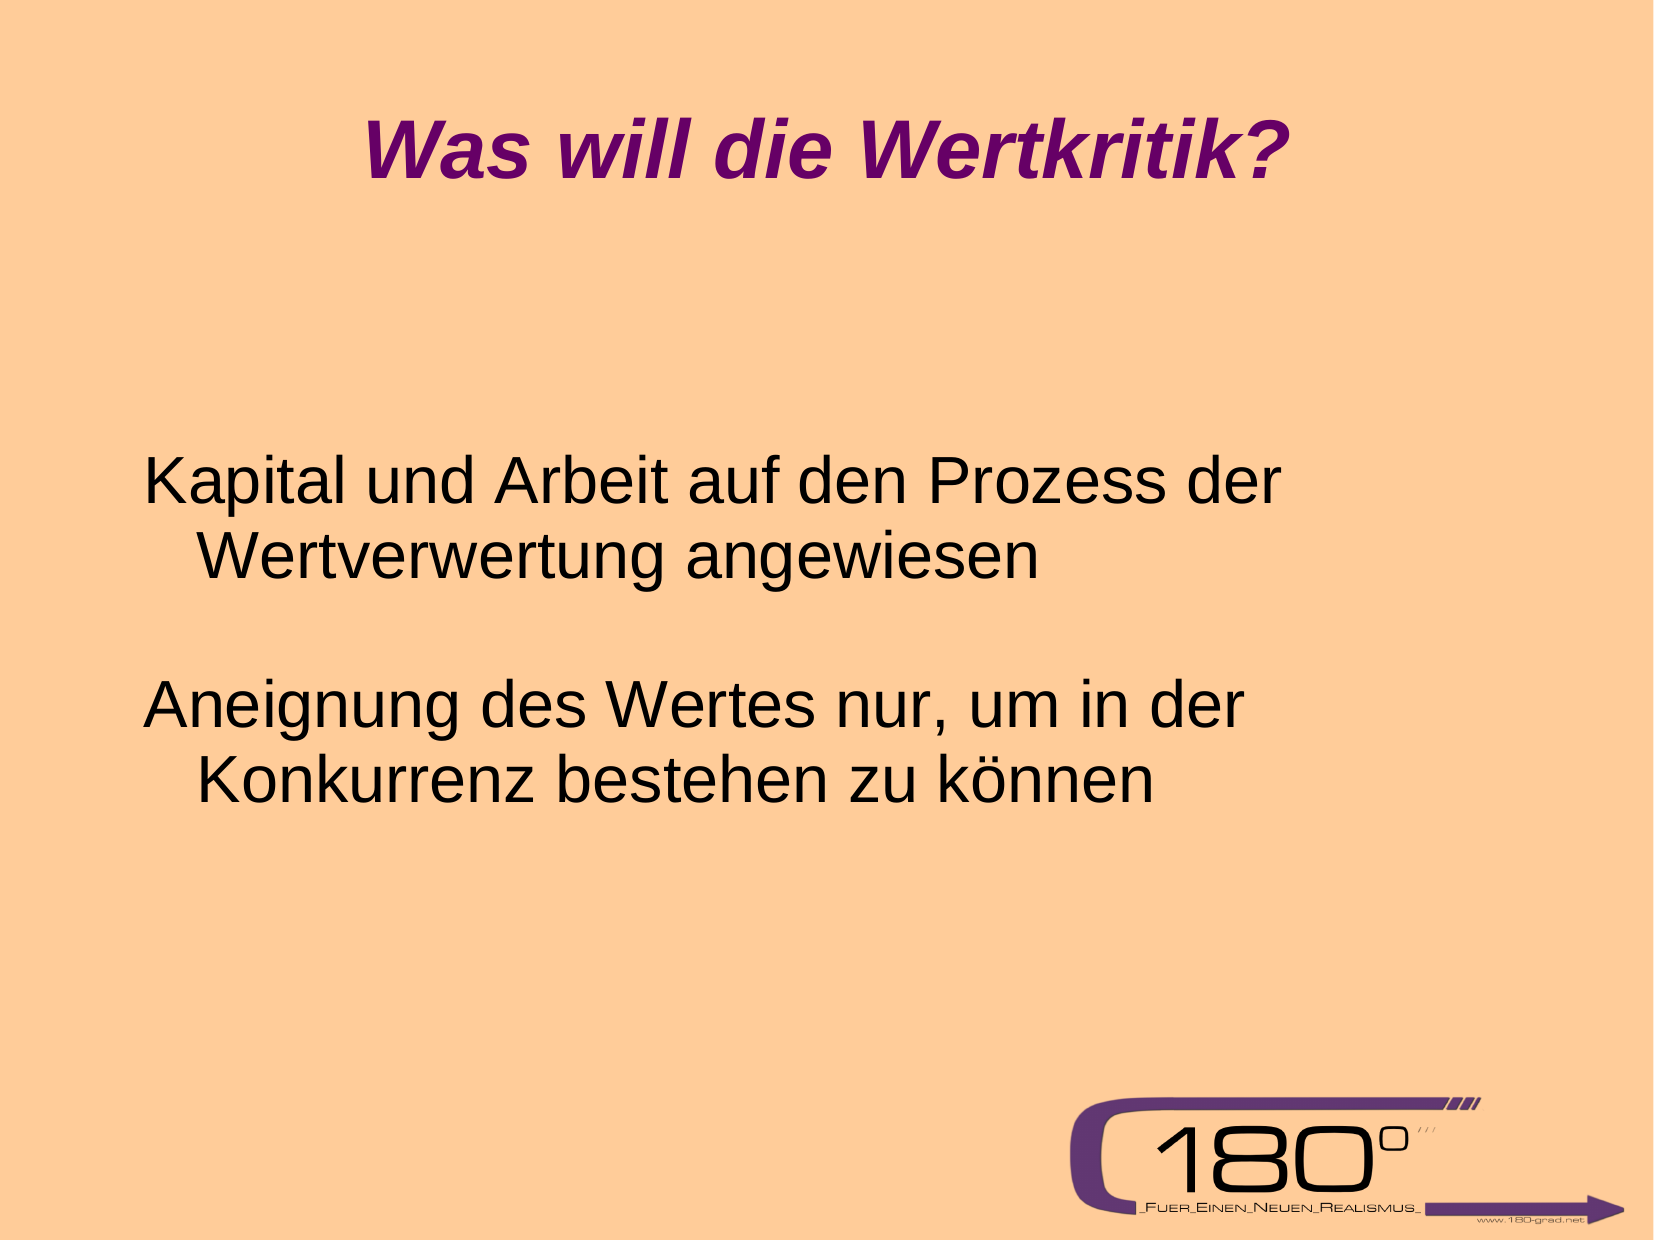

# Was will die Wertkritik?
Kapital und Arbeit auf den Prozess der Wertverwertung angewiesen
Aneignung des Wertes nur, um in der Konkurrenz bestehen zu können